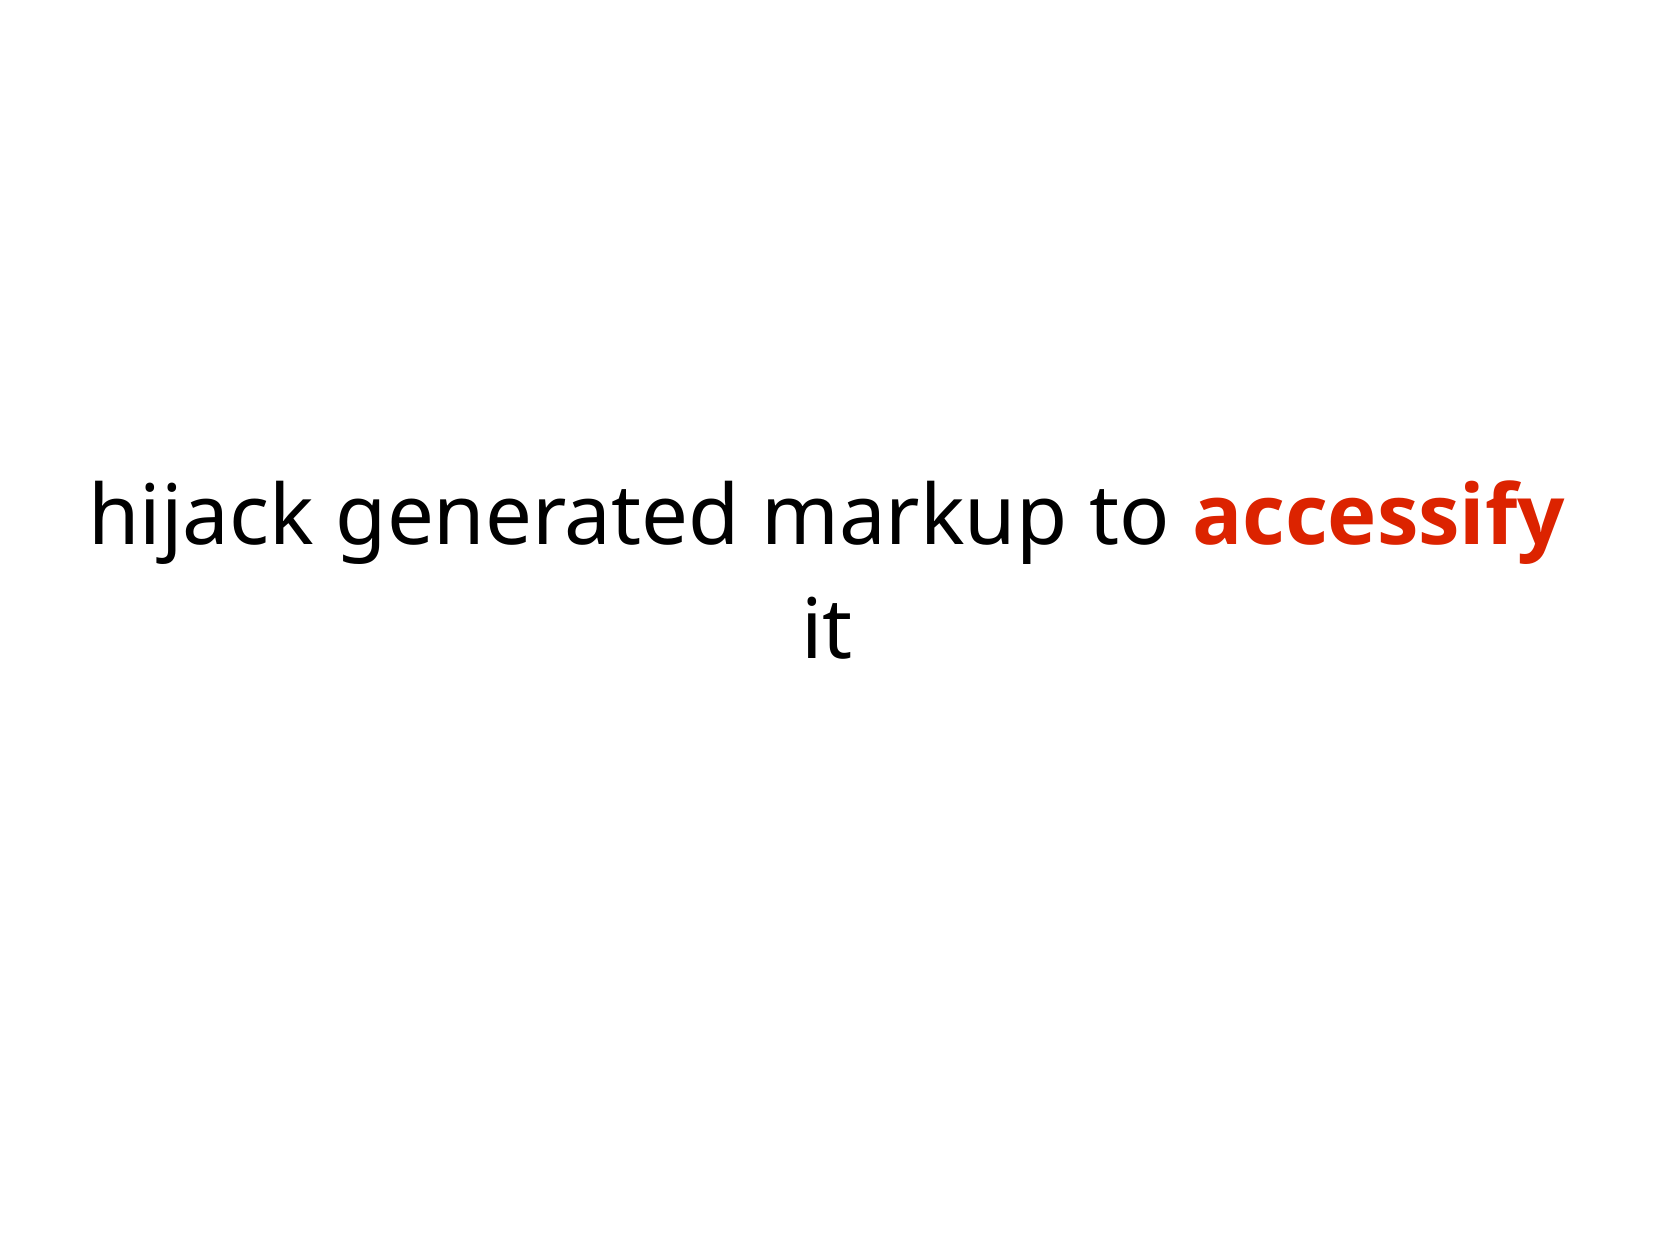

# hijack generated markup to accessify it